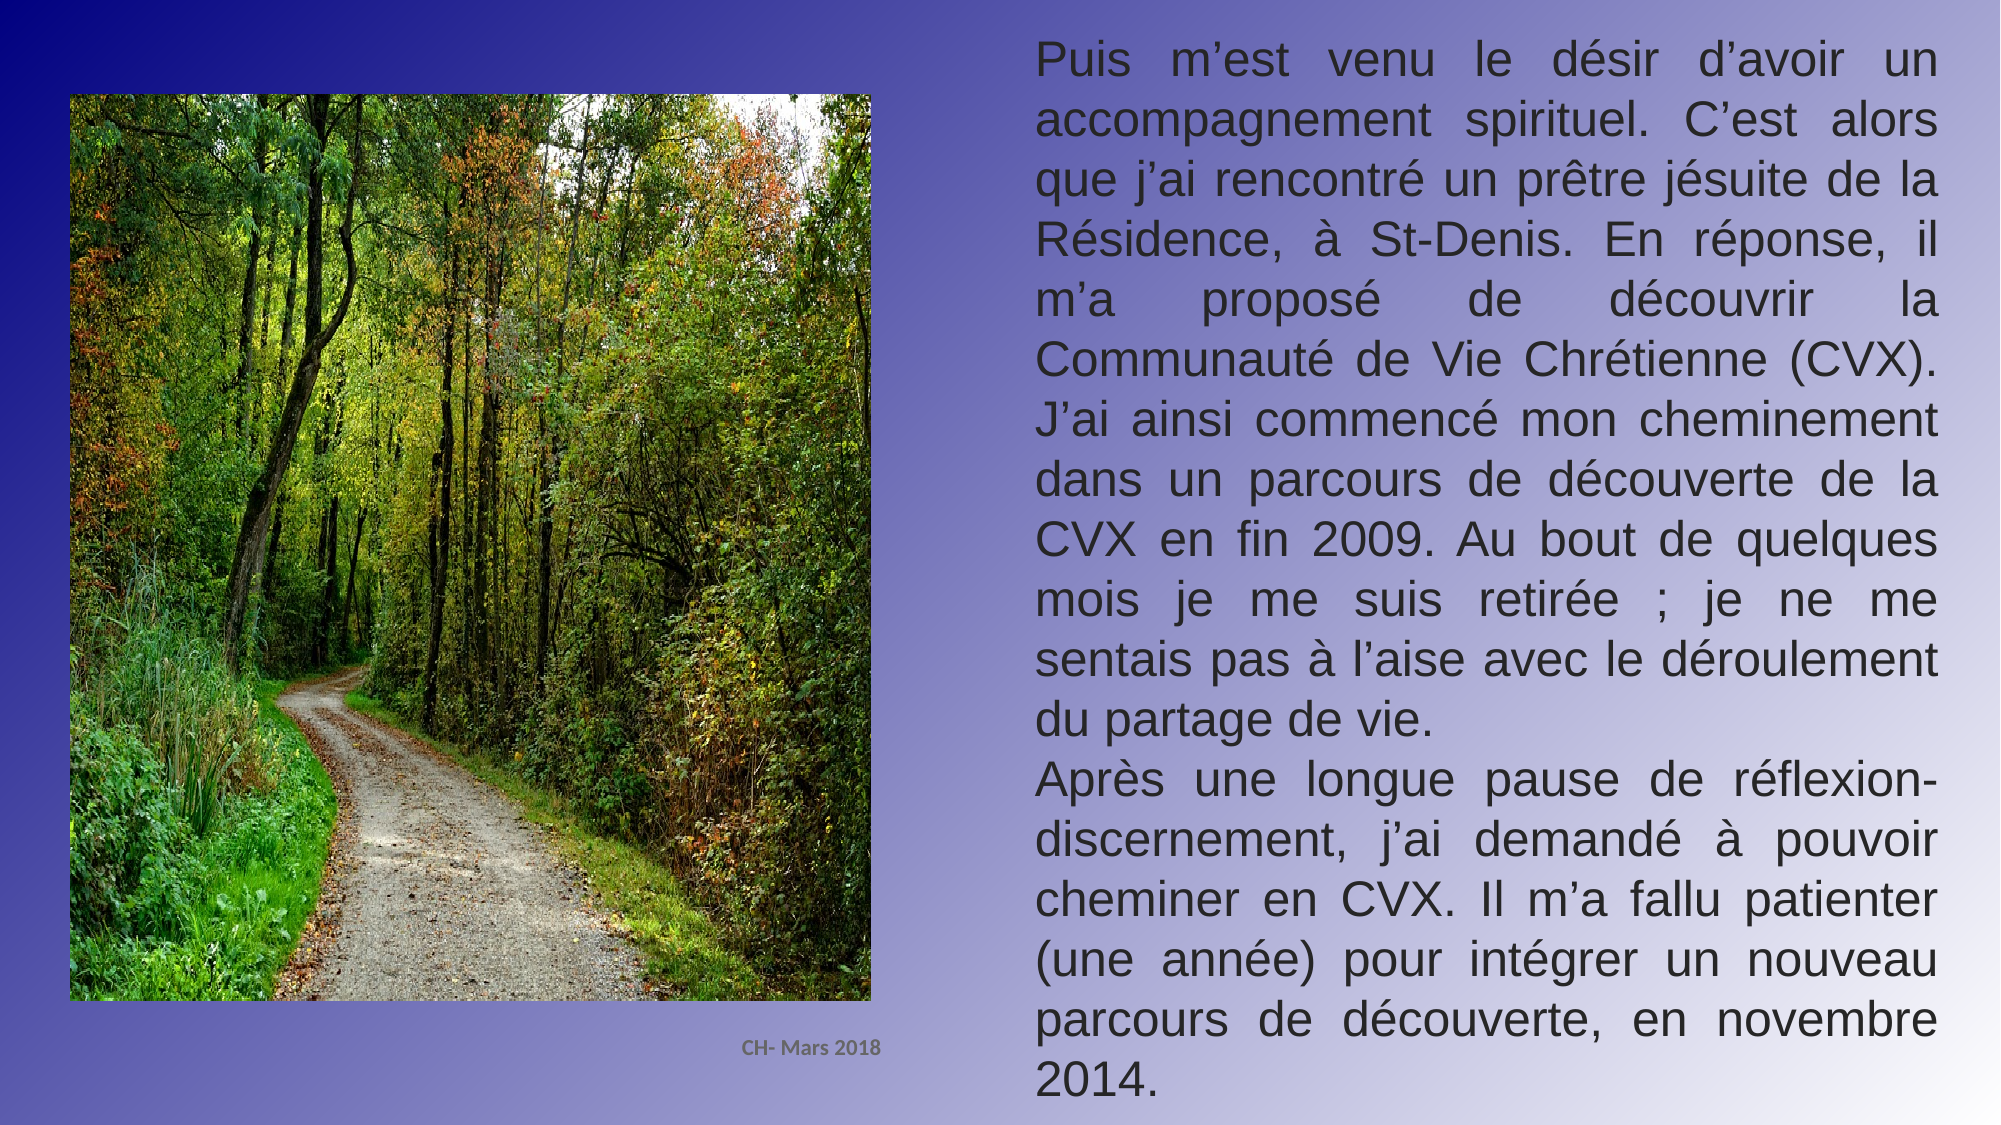

Puis m’est venu le désir d’avoir un accompagnement spirituel. C’est alors que j’ai rencontré un prêtre jésuite de la Résidence, à St-Denis. En réponse, il m’a proposé de découvrir la Communauté de Vie Chrétienne (CVX). J’ai ainsi commencé mon cheminement dans un parcours de découverte de la CVX en fin 2009. Au bout de quelques mois je me suis retirée ; je ne me sentais pas à l’aise avec le déroulement du partage de vie.
Après une longue pause de réflexion-discernement, j’ai demandé à pouvoir cheminer en CVX. Il m’a fallu patienter (une année) pour intégrer un nouveau parcours de découverte, en novembre 2014.
CH- Mars 2018